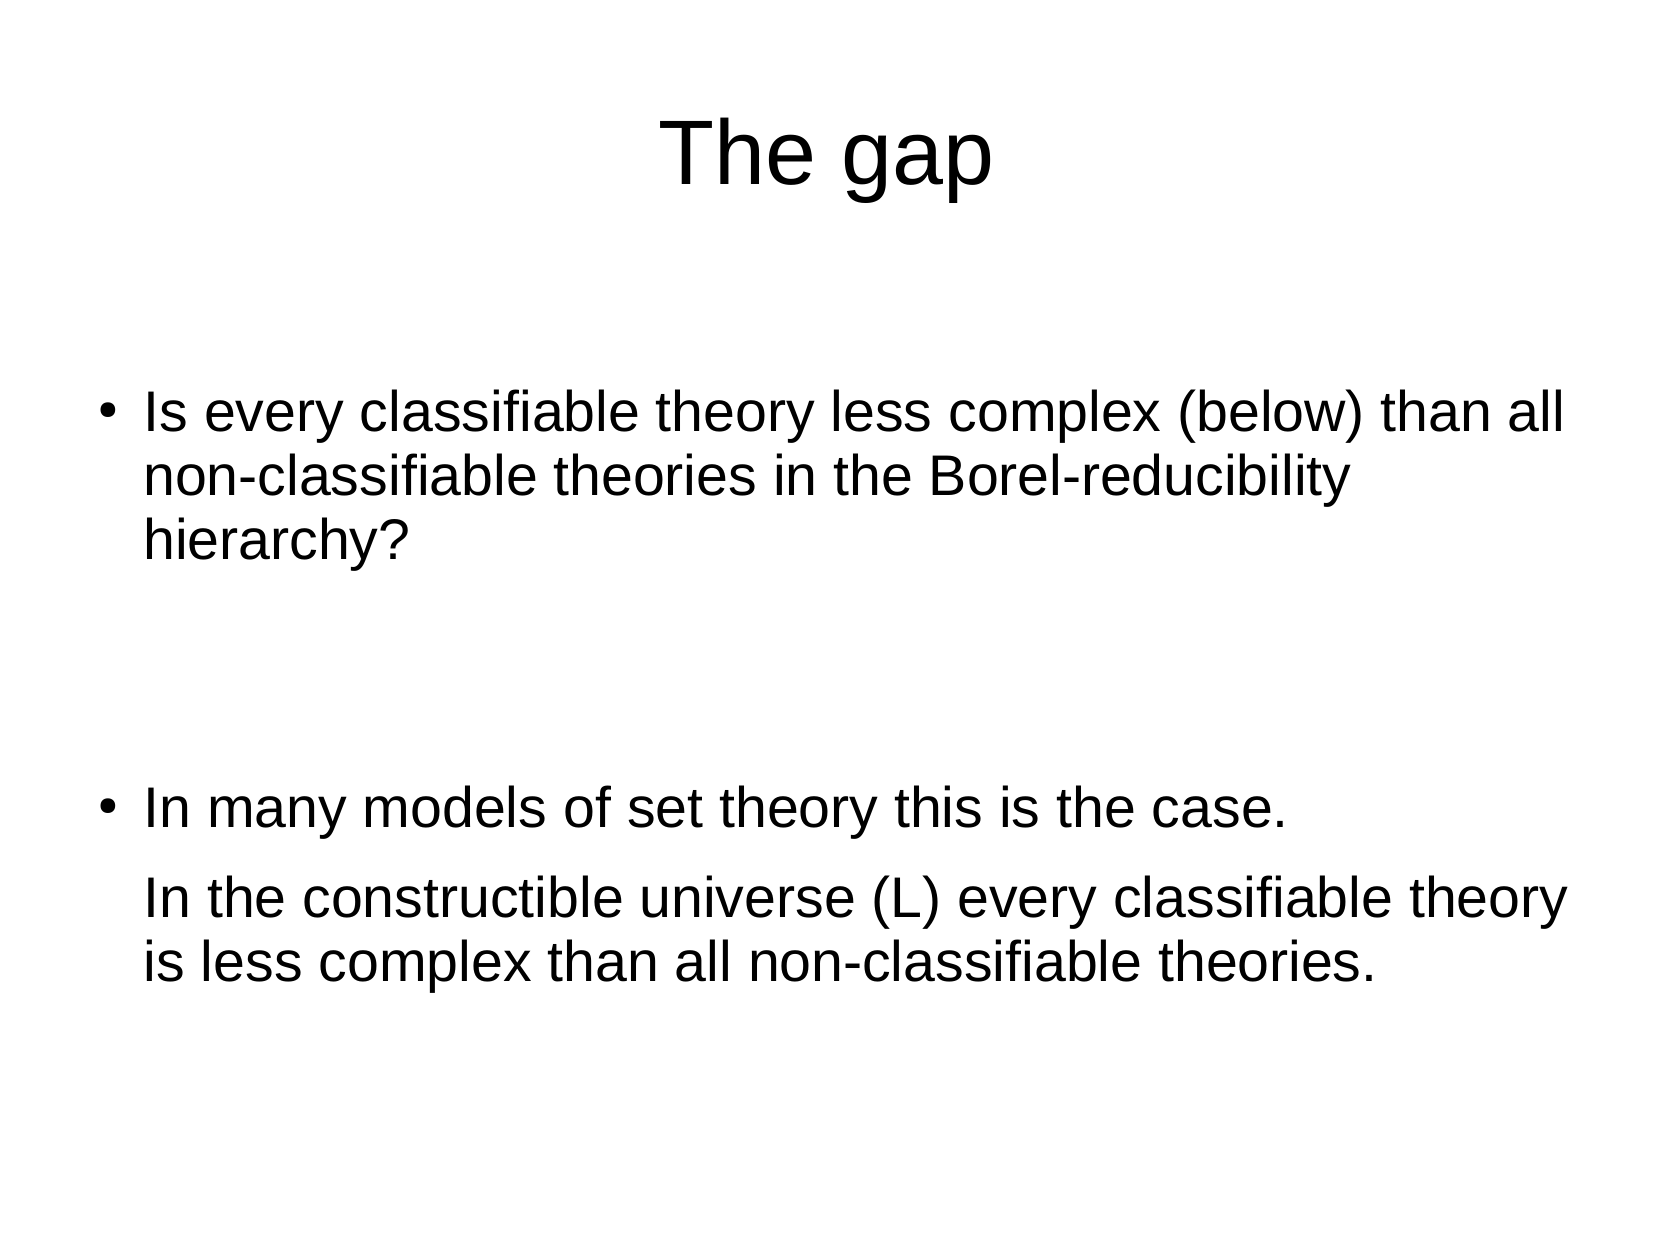

# The gap
Is every classifiable theory less complex (below) than all non-classifiable theories in the Borel-reducibility hierarchy?
In many models of set theory this is the case.
In the constructible universe (L) every classifiable theory is less complex than all non-classifiable theories.